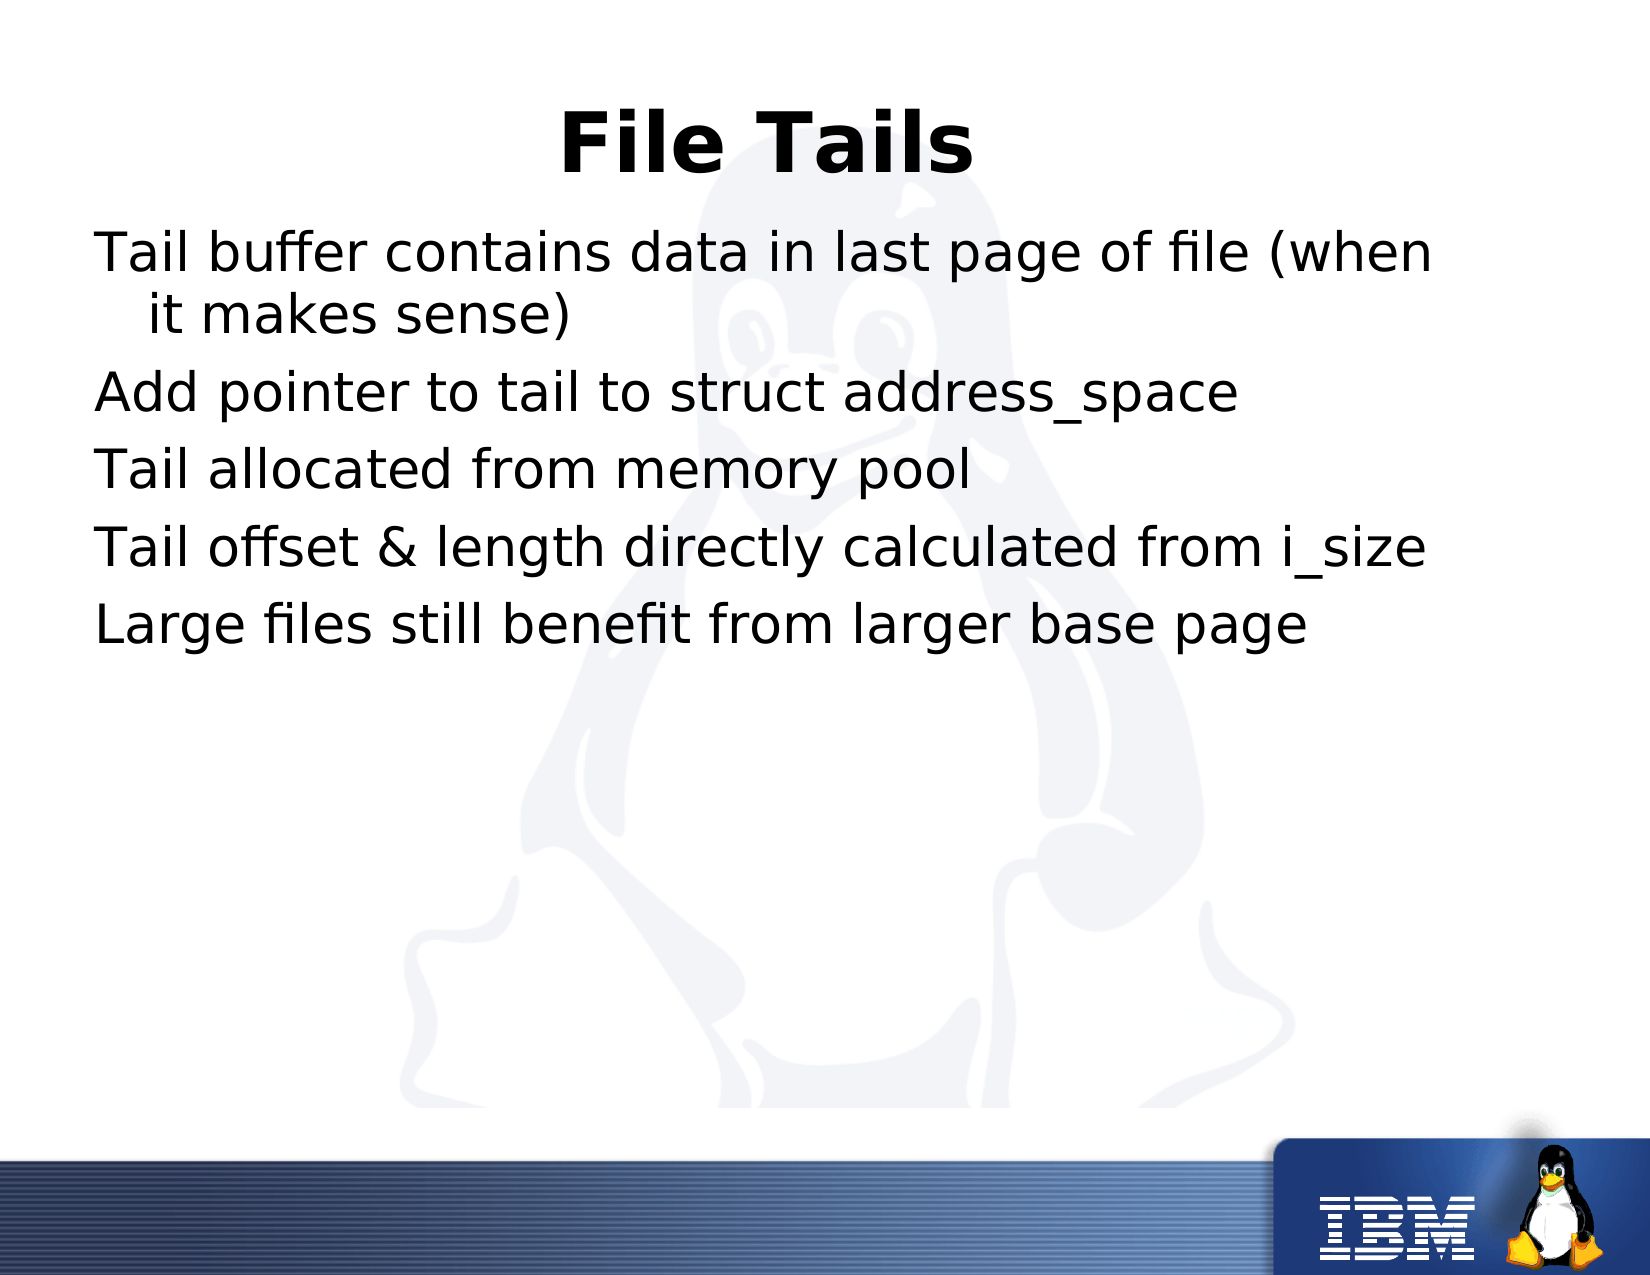

# File Tails
Tail buffer contains data in last page of file (when it makes sense)
Add pointer to tail to struct address_space
Tail allocated from memory pool
Tail offset & length directly calculated from i_size
Large files still benefit from larger base page